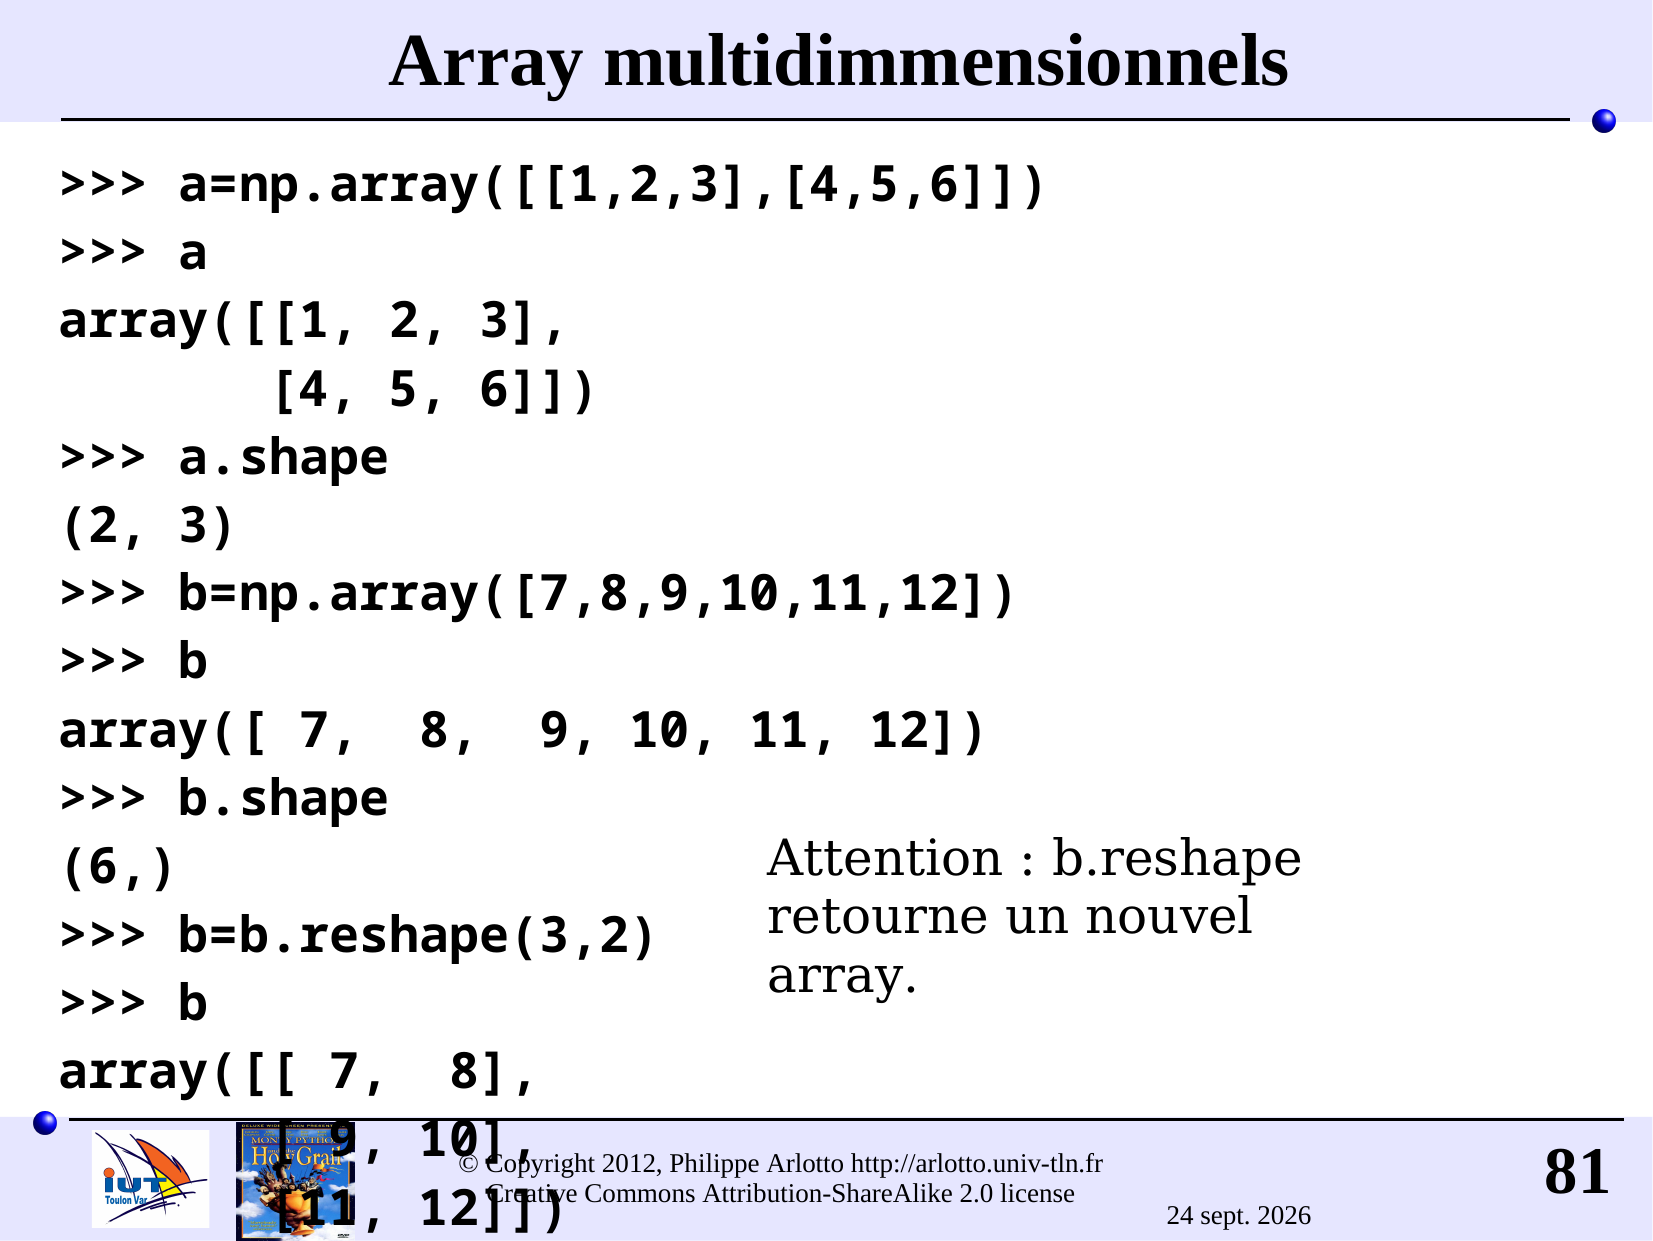

# Array multidimmensionnels
>>> a=np.array([[1,2,3],[4,5,6]])
>>> a
array([[1, 2, 3],
 [4, 5, 6]])
>>> a.shape
(2, 3)
>>> b=np.array([7,8,9,10,11,12])
>>> b
array([ 7, 8, 9, 10, 11, 12])
>>> b.shape
(6,)
>>> b=b.reshape(3,2)
>>> b
array([[ 7, 8],
 [ 9, 10],
 [11, 12]])
Attention : b.reshape retourne un nouvel array.